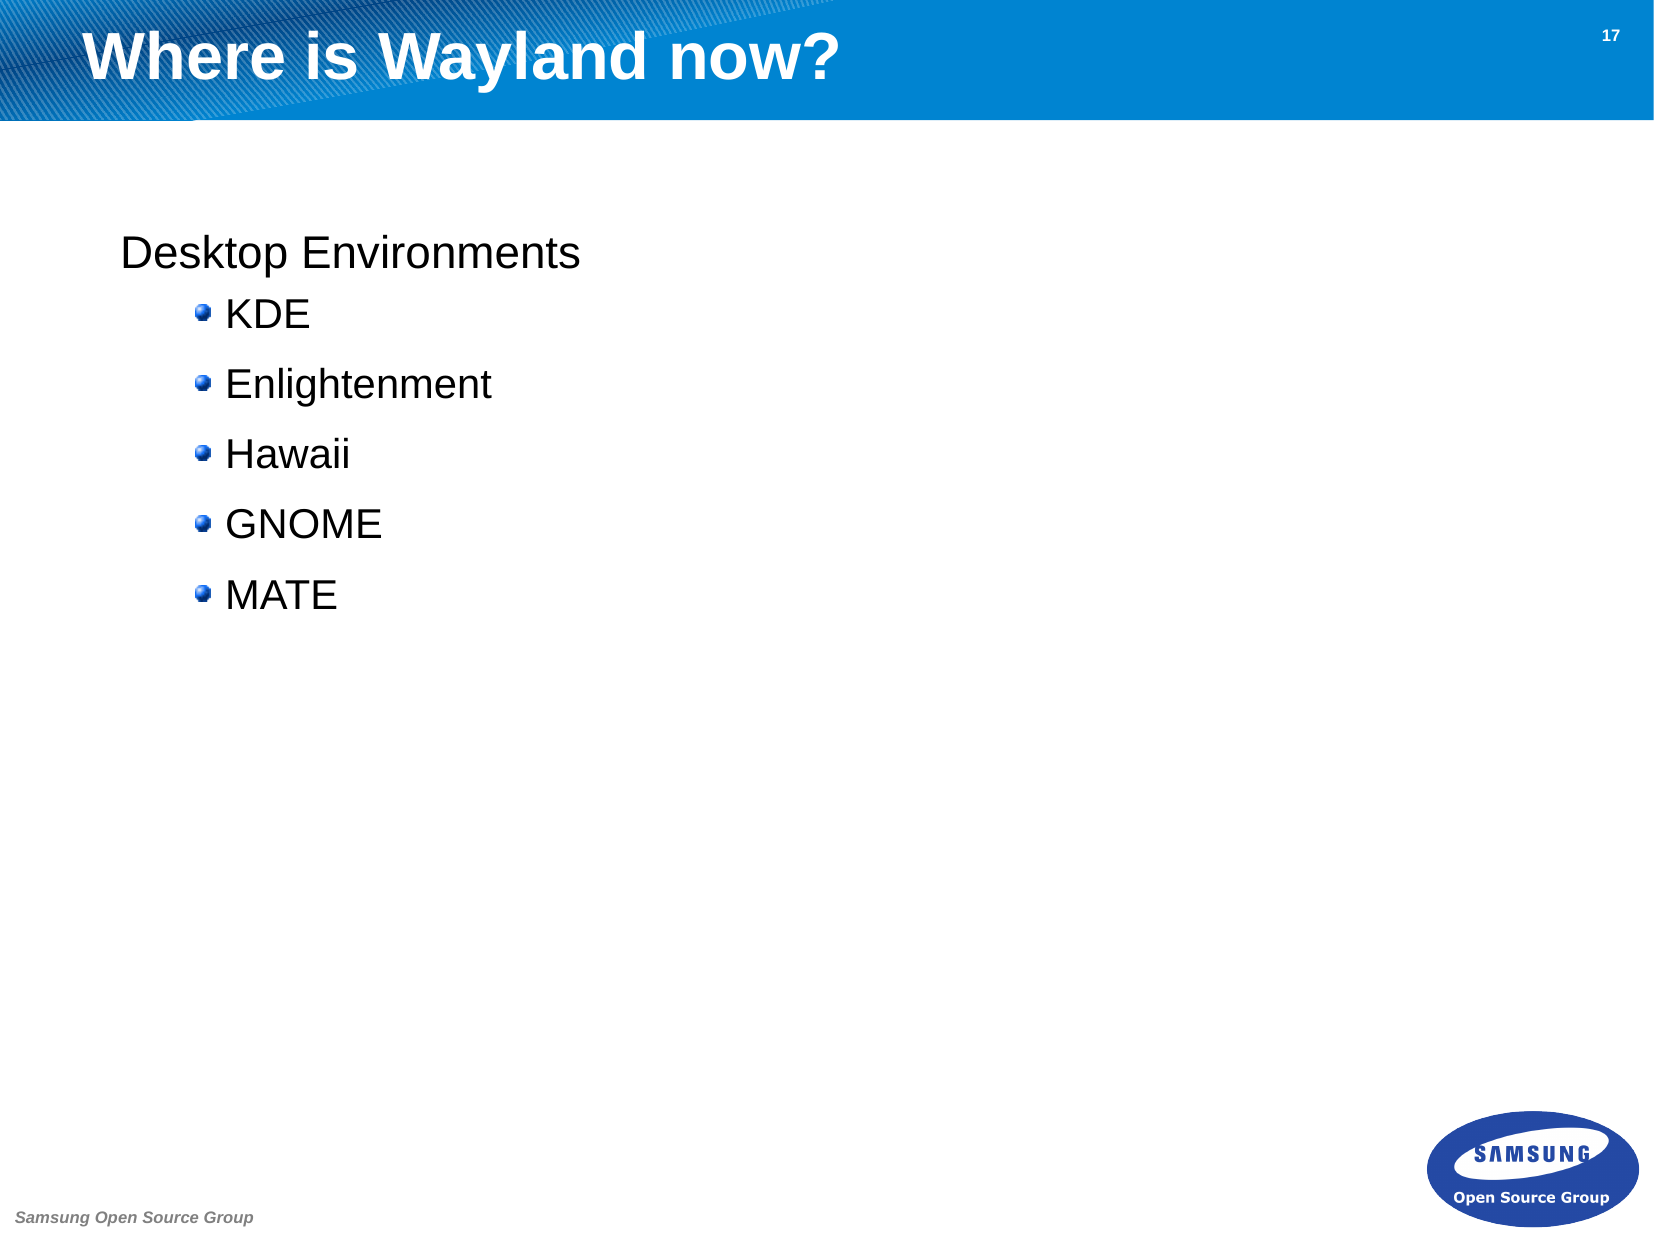

# Where is Wayland now?
Desktop Environments
KDE
Enlightenment
Hawaii
GNOME
MATE